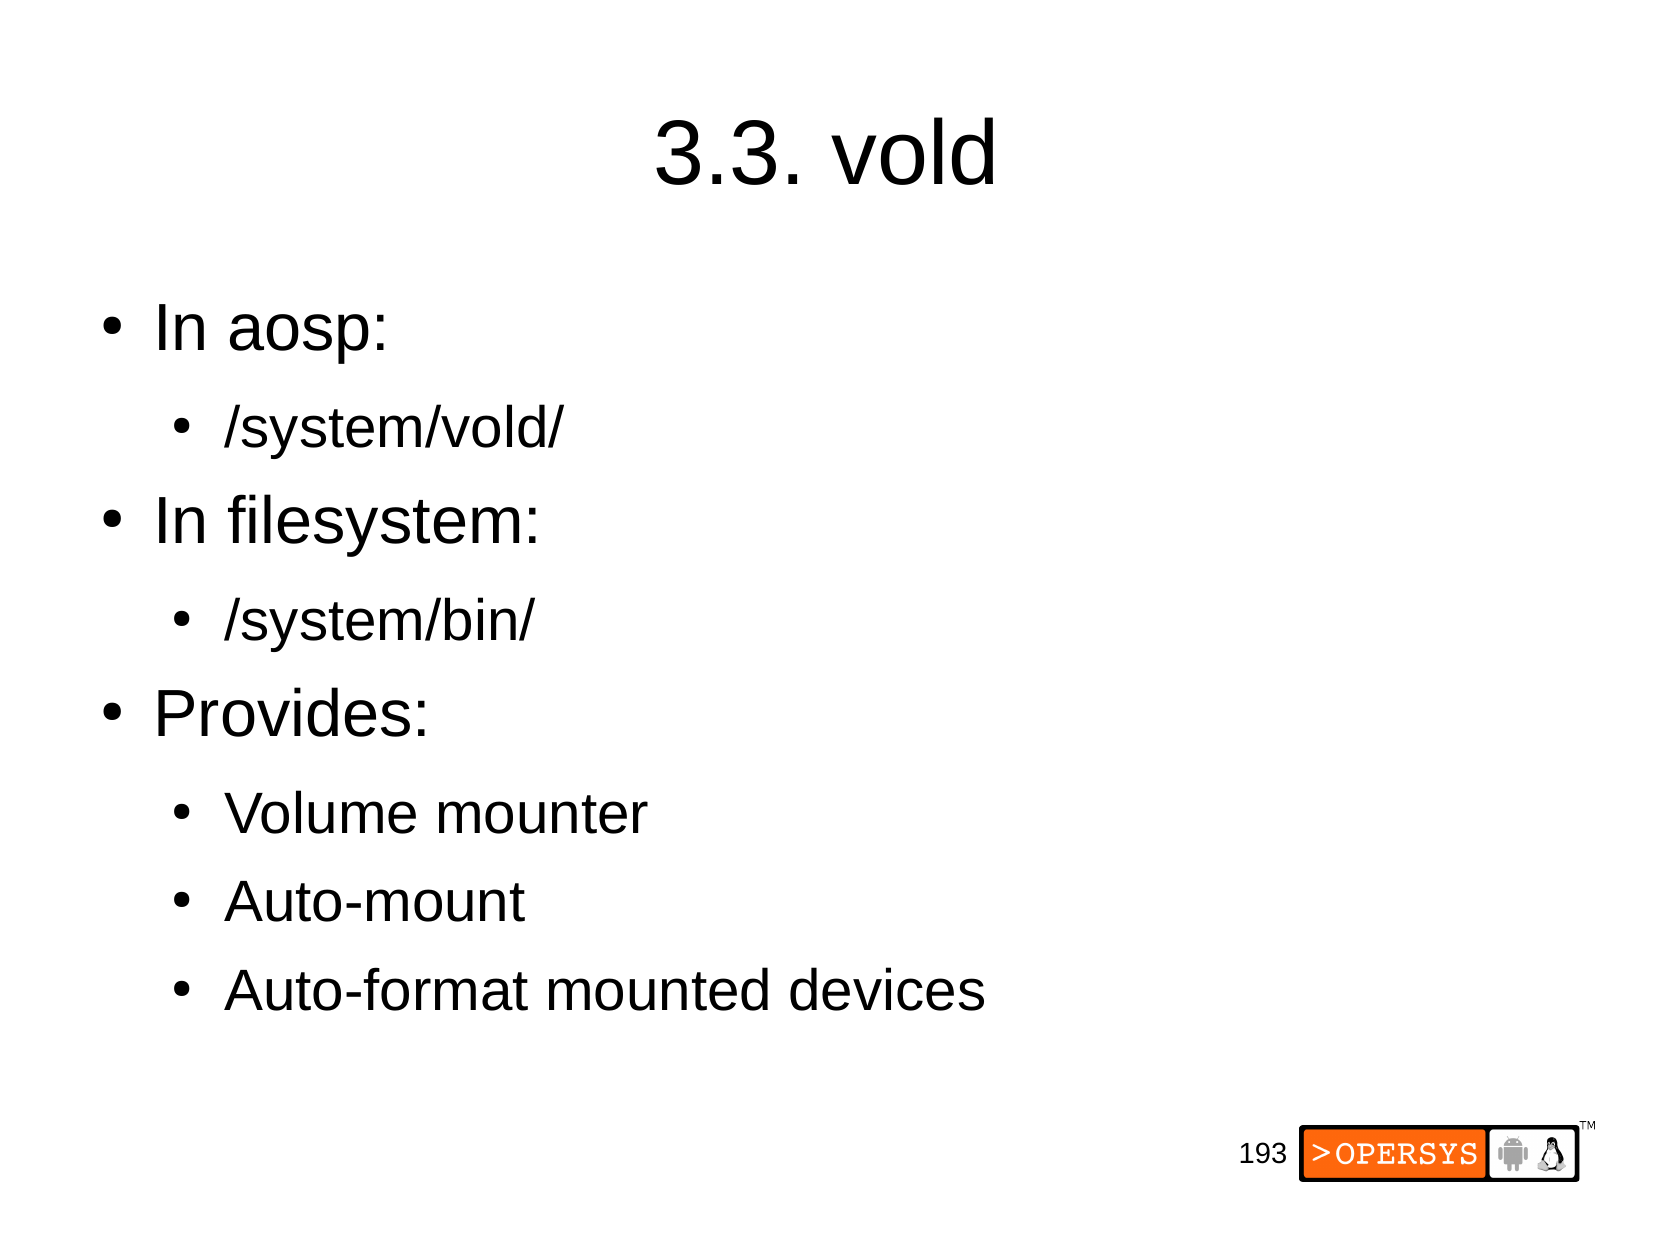

# 3.3. vold
In aosp:
/system/vold/
In filesystem:
/system/bin/
Provides:
Volume mounter
Auto-mount
Auto-format mounted devices